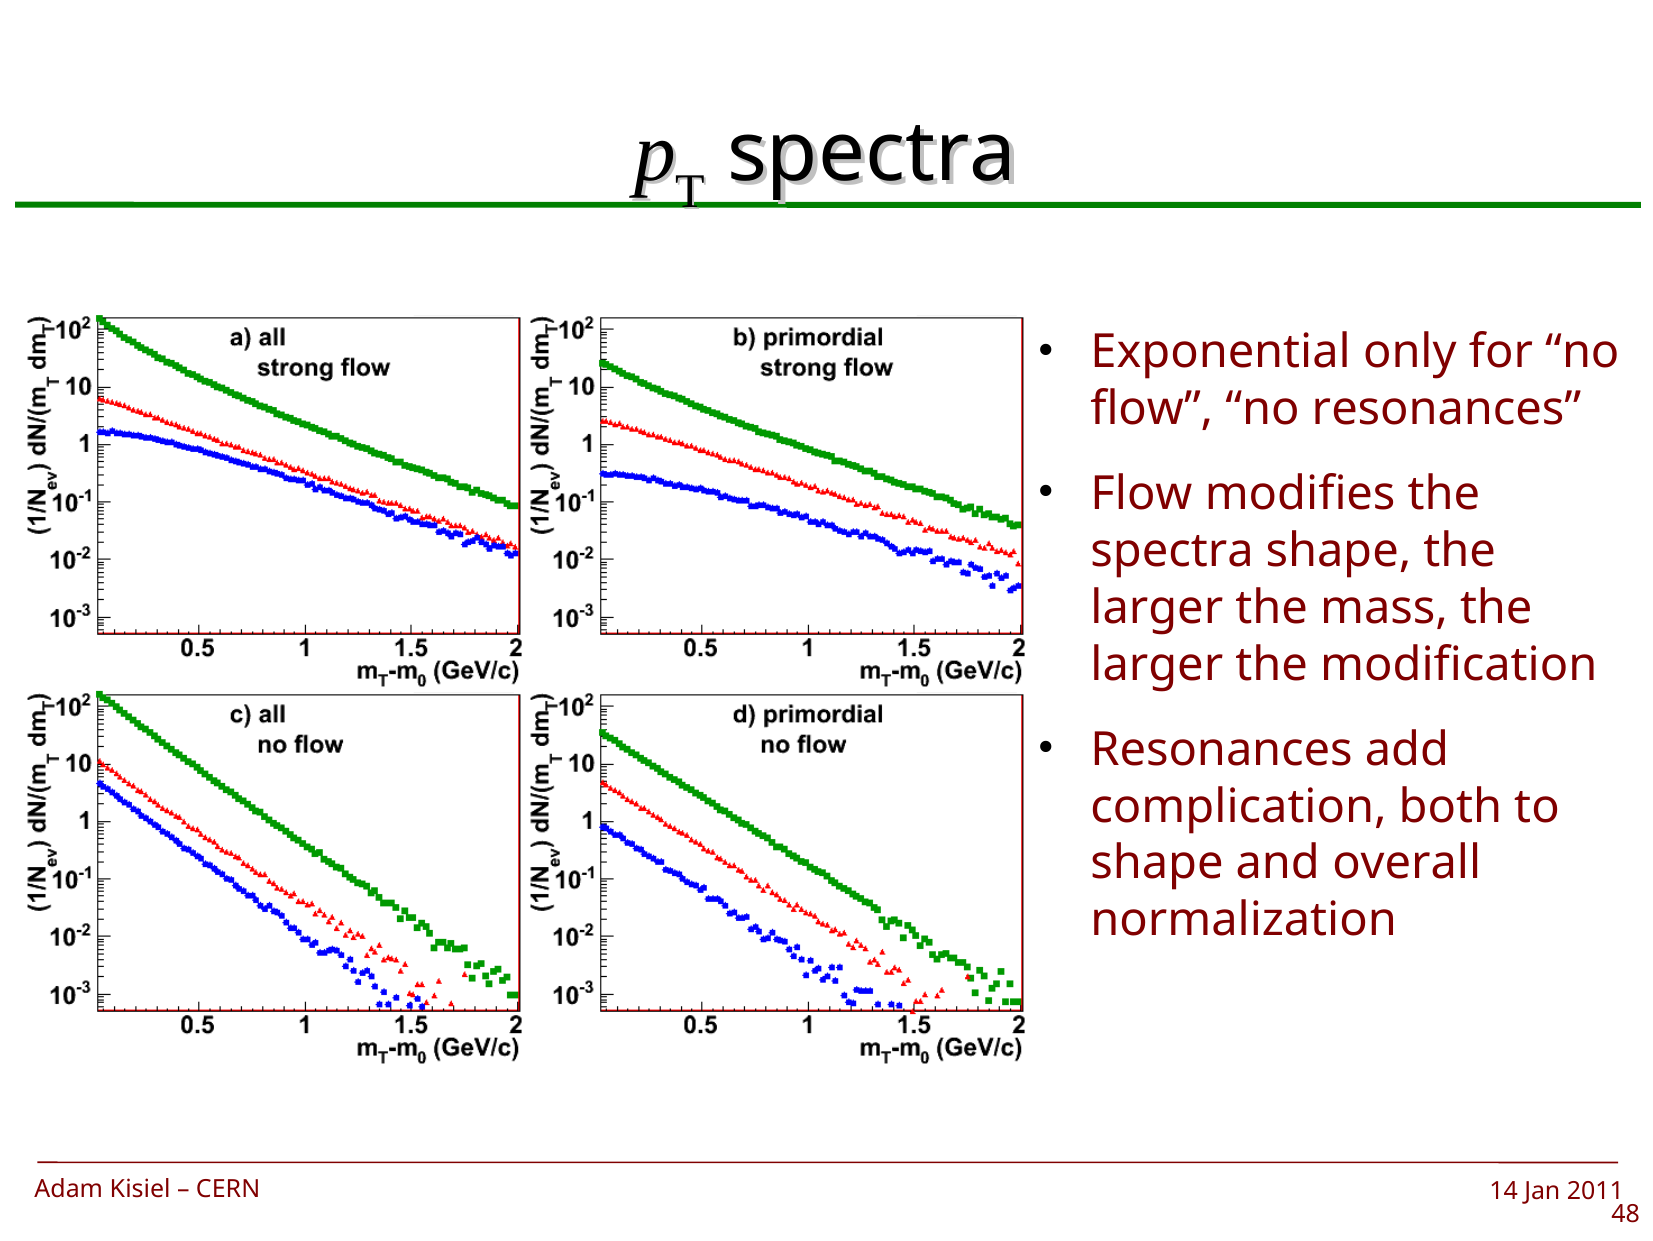

# pT spectra
Exponential only for “no flow”, “no resonances”
Flow modifies the spectra shape, the larger the mass, the larger the modification
Resonances add complication, both to shape and overall normalization